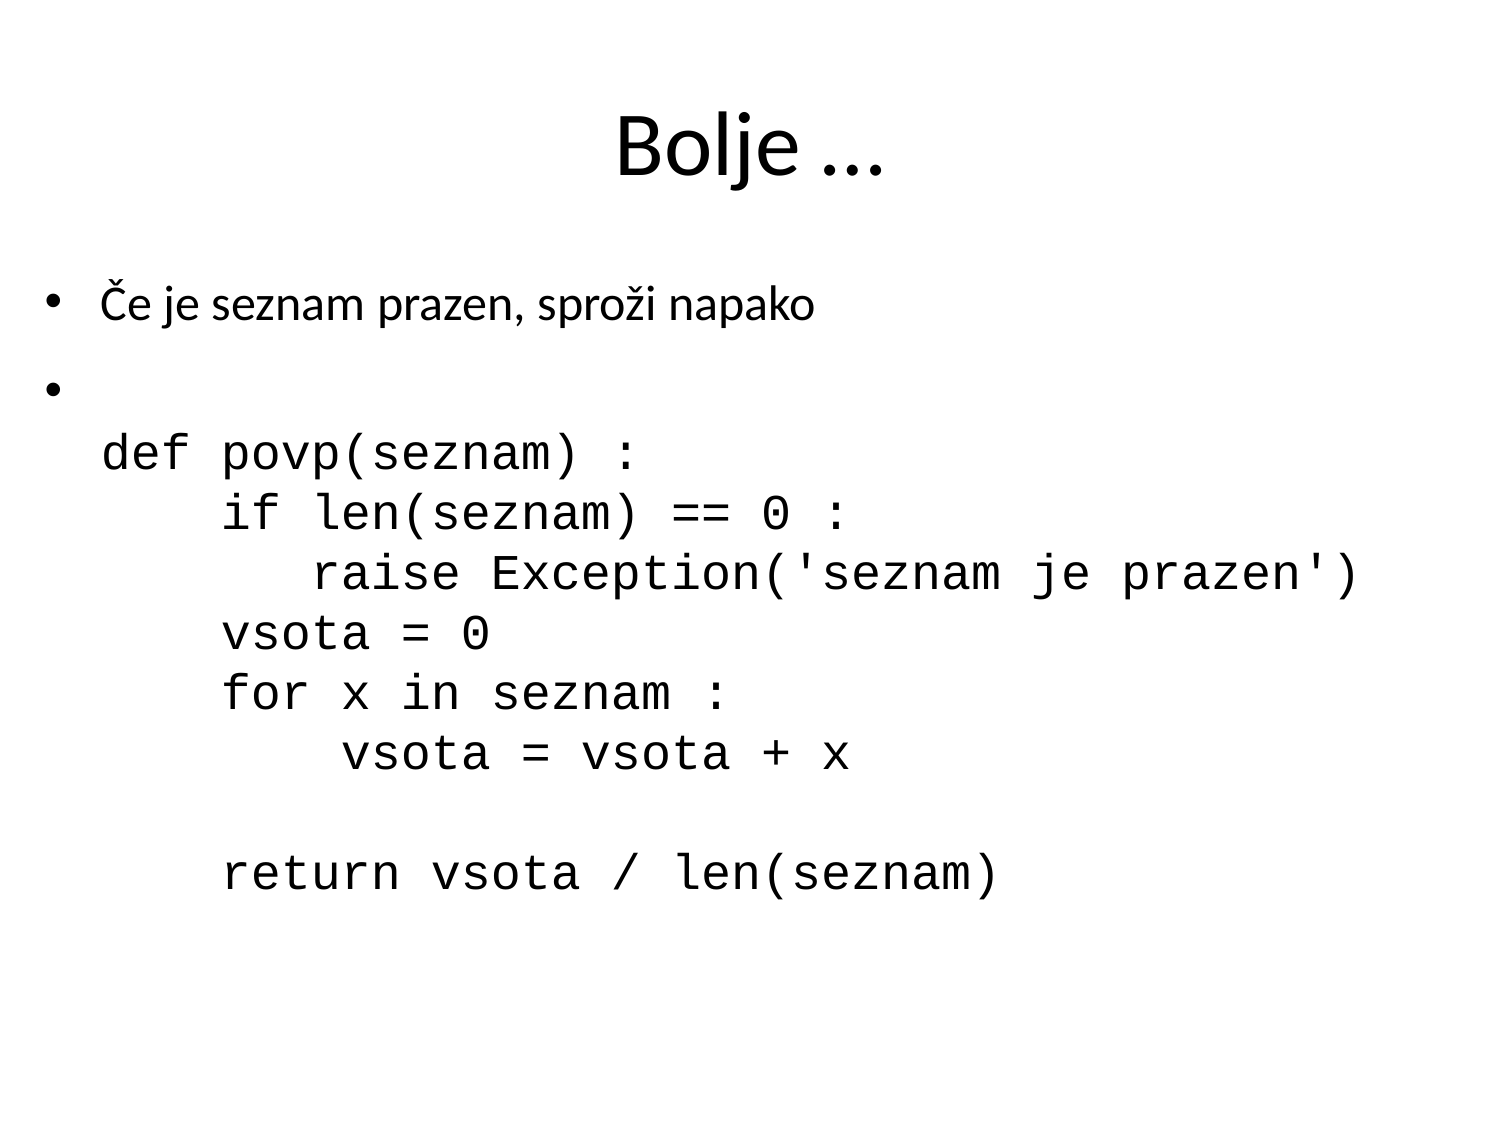

# Bolje …
Če je seznam prazen, sproži napako
def povp(seznam) :
 if len(seznam) == 0 :
 raise Exception('seznam je prazen')
 vsota = 0
 for x in seznam :
 vsota = vsota + x
 return vsota / len(seznam)